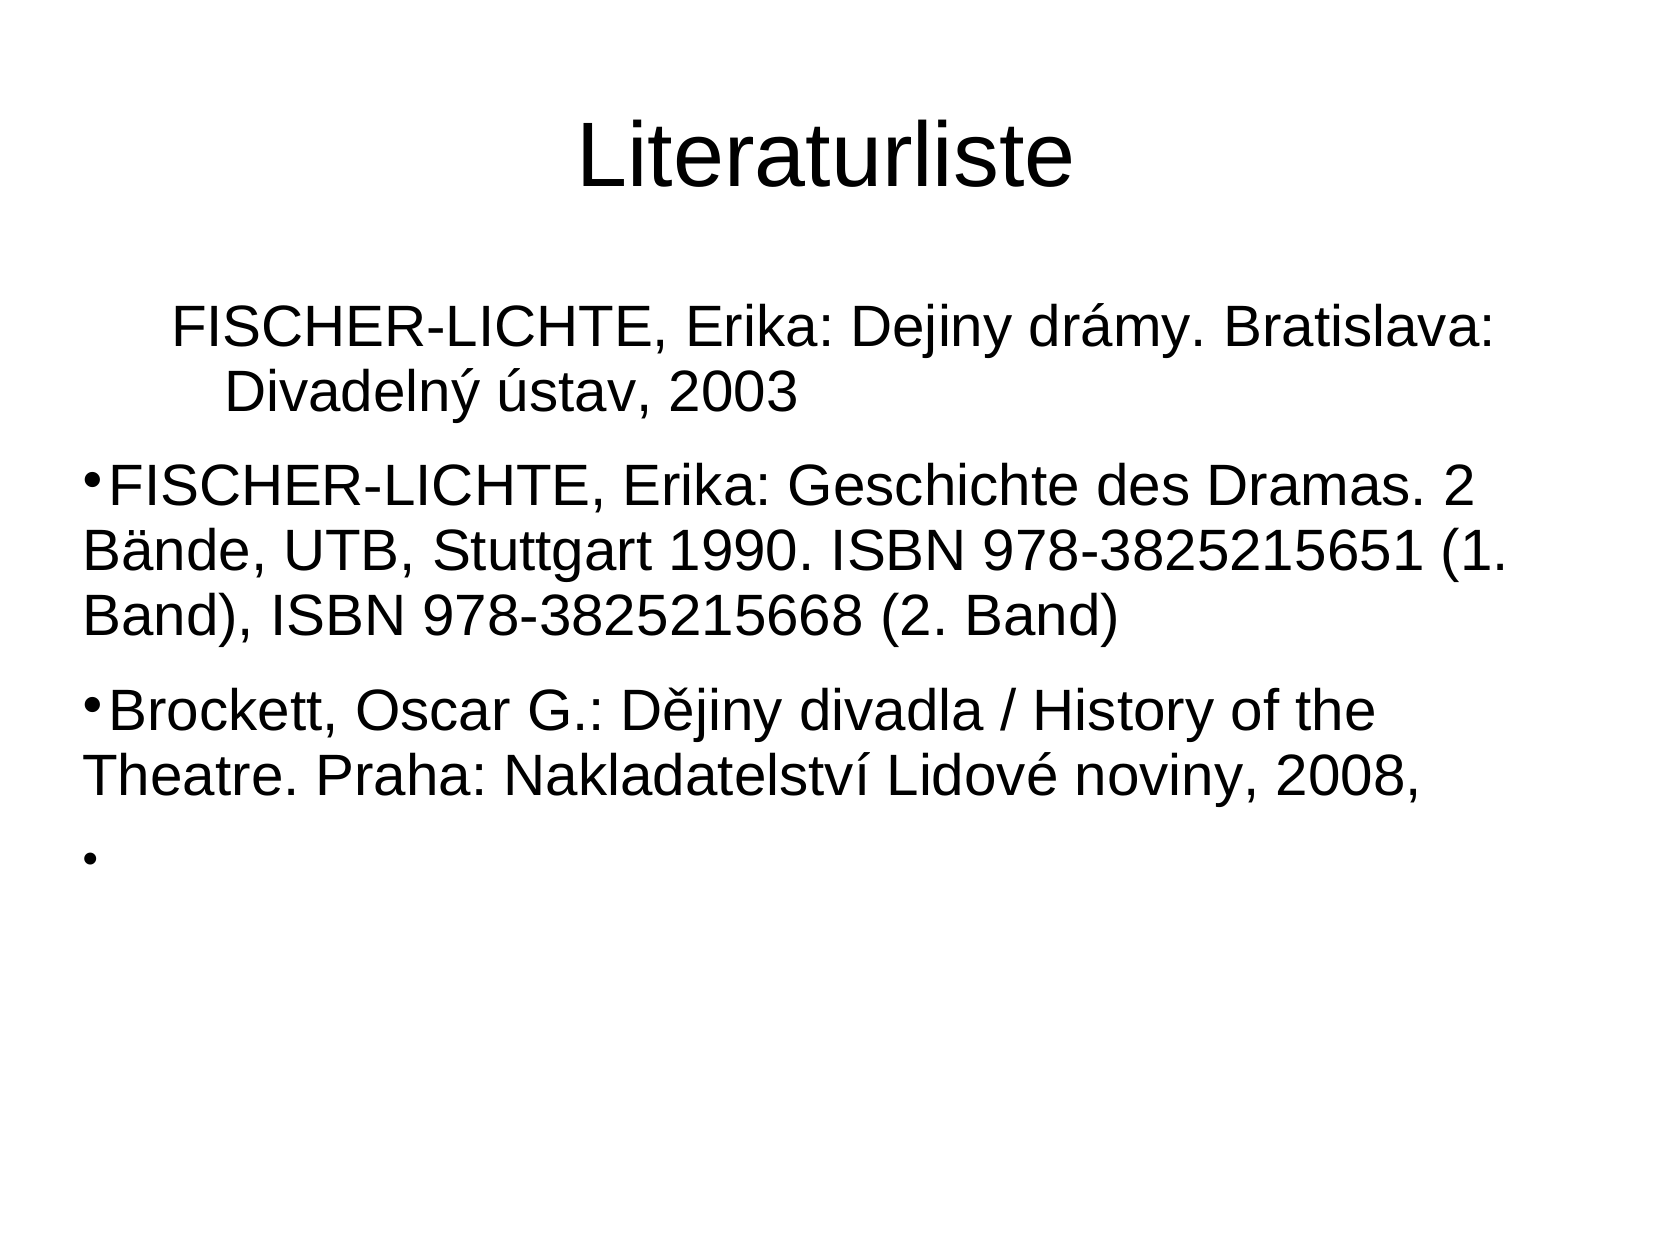

# Literaturliste
FISCHER-LICHTE, Erika: Dejiny drámy. Bratislava: Divadelný ústav, 2003
FISCHER-LICHTE, Erika: Geschichte des Dramas. 2 Bände, UTB, Stuttgart 1990. ISBN 978-3825215651 (1. Band), ISBN 978-3825215668 (2. Band)
Brockett, Oscar G.: Dějiny divadla / History of the Theatre. Praha: Nakladatelství Lidové noviny, 2008,